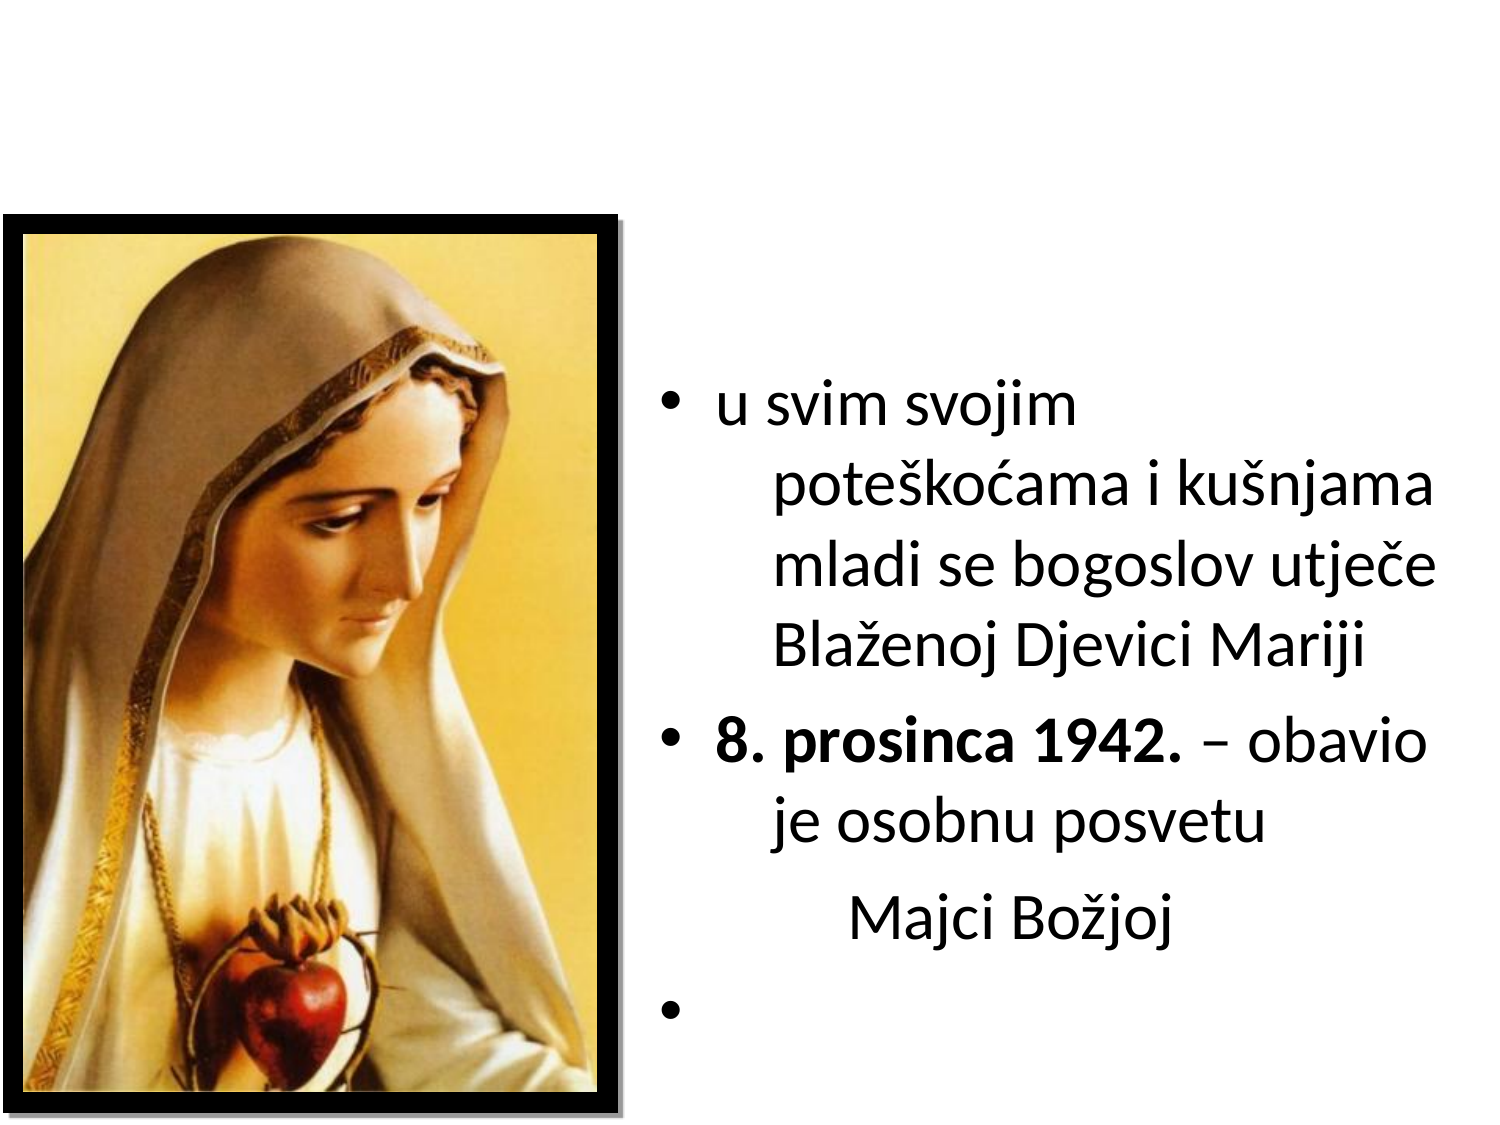

# Posveta Blaženoj Djevici Mariji
u svim svojim poteškoćama i kušnjama mladi se bogoslov utječe Blaženoj Djevici Mariji
8. prosinca 1942. – obavio je osobnu posvetu
	Majci Božjoj